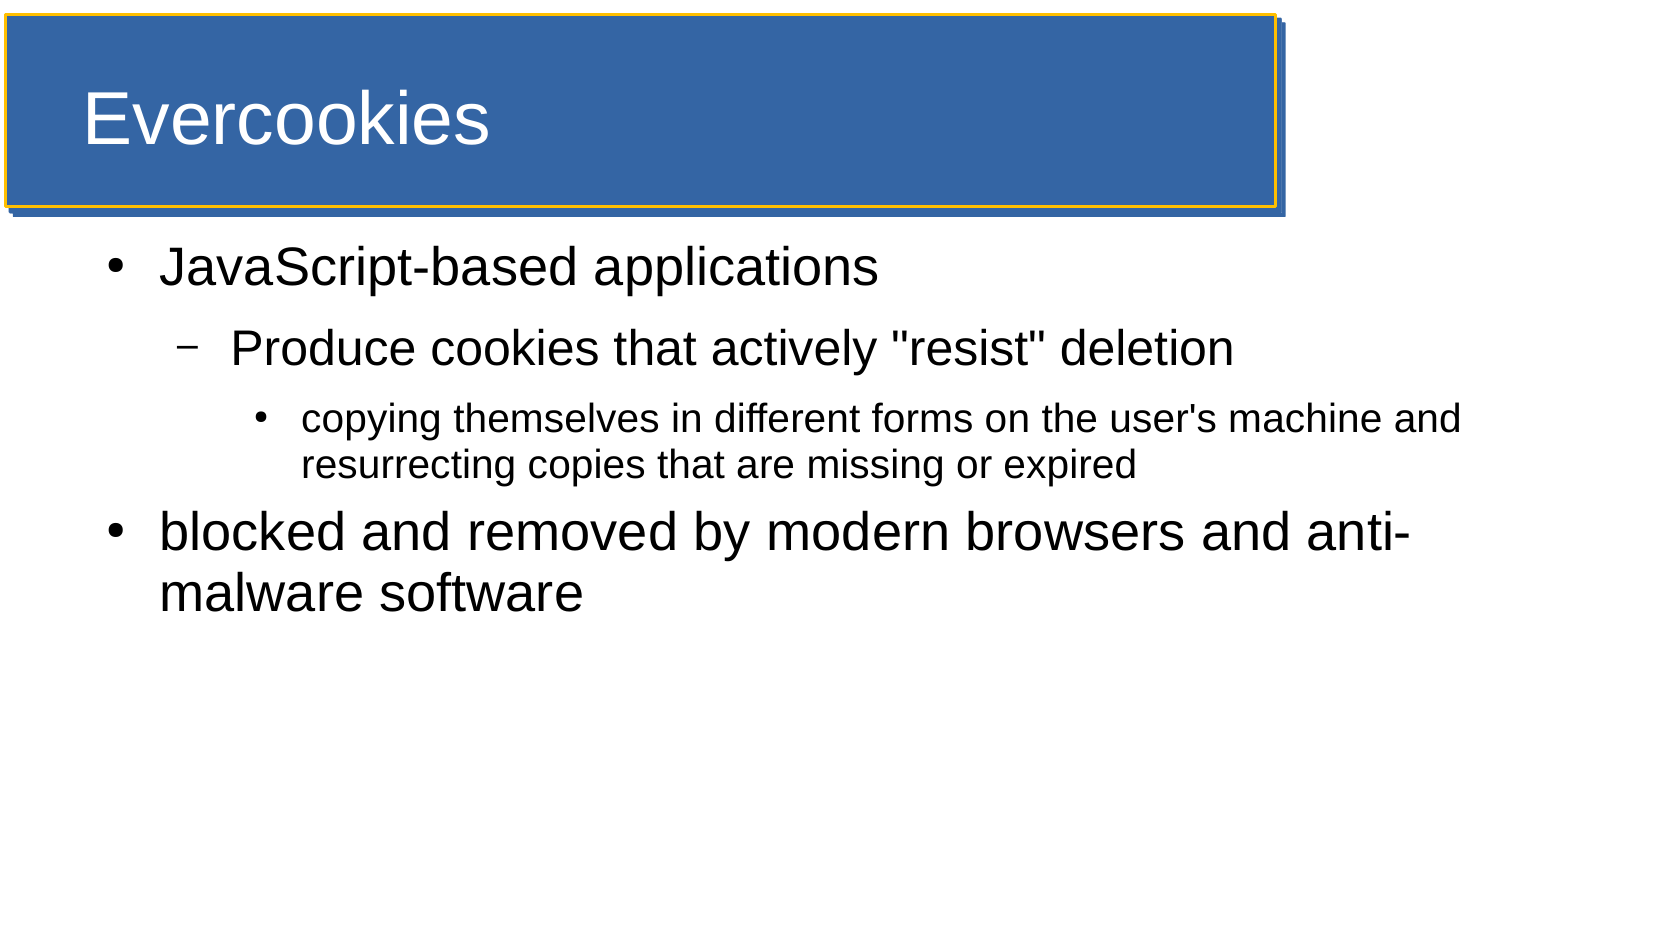

# Evercookies
JavaScript-based applications
Produce cookies that actively "resist" deletion
copying themselves in different forms on the user's machine and resurrecting copies that are missing or expired
blocked and removed by modern browsers and anti-malware software